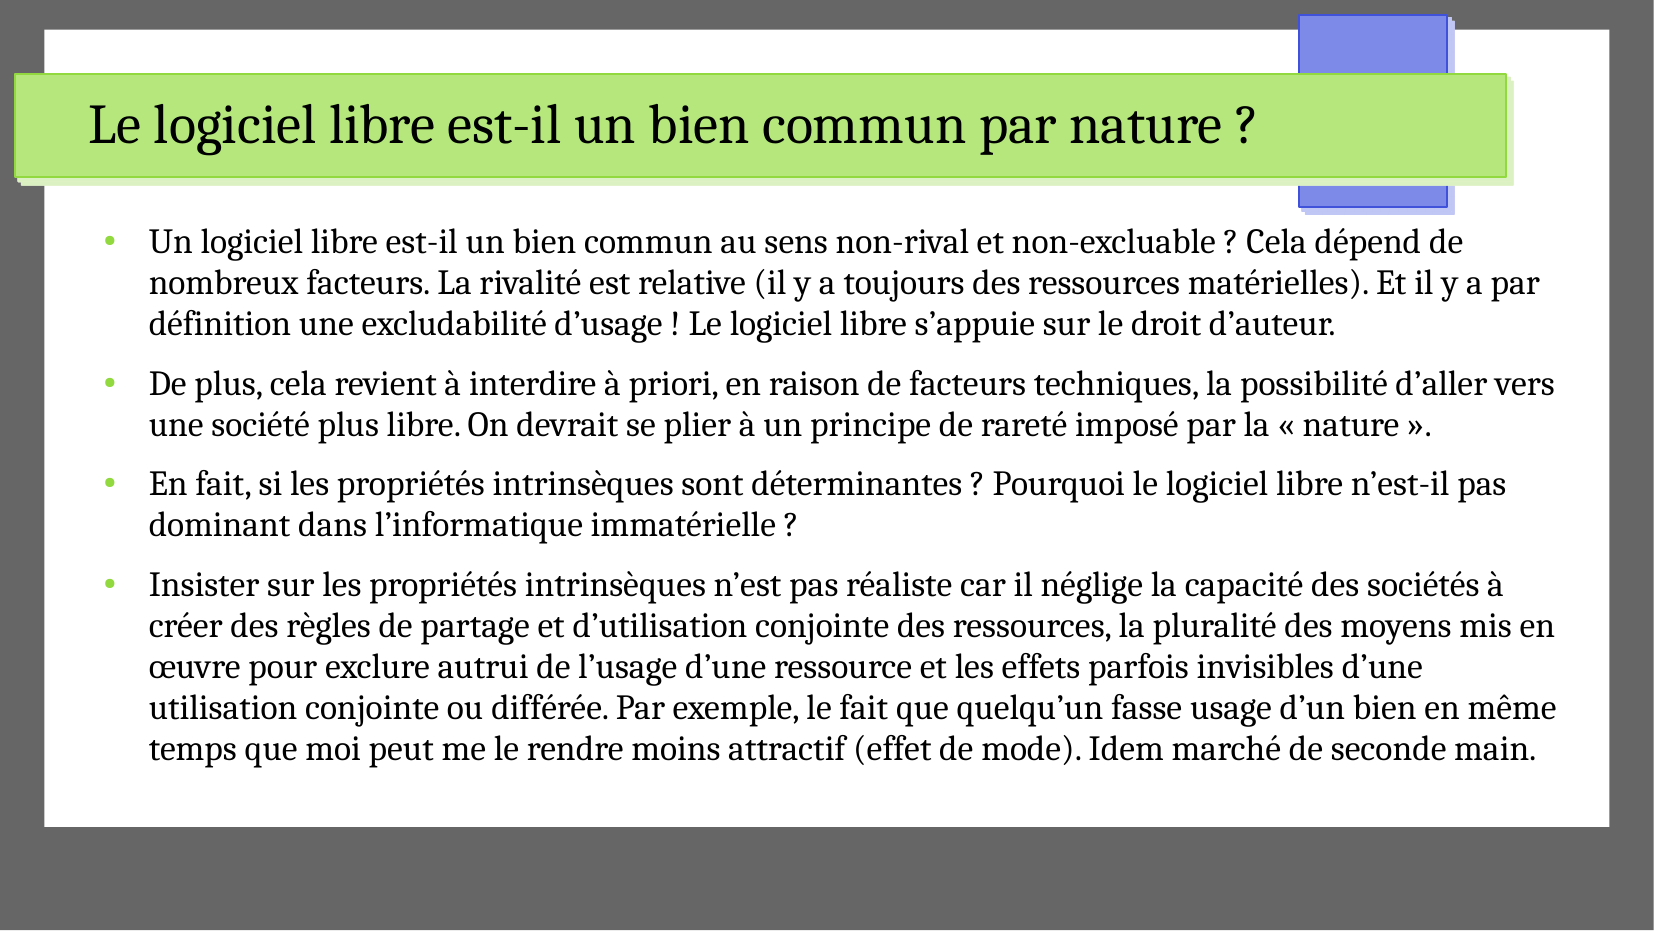

# Le logiciel libre est-il un bien commun par nature ?
Un logiciel libre est-il un bien commun au sens non-rival et non-excluable ? Cela dépend de nombreux facteurs. La rivalité est relative (il y a toujours des ressources matérielles). Et il y a par définition une excludabilité d’usage ! Le logiciel libre s’appuie sur le droit d’auteur.
De plus, cela revient à interdire à priori, en raison de facteurs techniques, la possibilité d’aller vers une société plus libre. On devrait se plier à un principe de rareté imposé par la « nature ».
En fait, si les propriétés intrinsèques sont déterminantes ? Pourquoi le logiciel libre n’est-il pas dominant dans l’informatique immatérielle ?
Insister sur les propriétés intrinsèques n’est pas réaliste car il néglige la capacité des sociétés à créer des règles de partage et d’utilisation conjointe des ressources, la pluralité des moyens mis en œuvre pour exclure autrui de l’usage d’une ressource et les effets parfois invisibles d’une utilisation conjointe ou différée. Par exemple, le fait que quelqu’un fasse usage d’un bien en même temps que moi peut me le rendre moins attractif (effet de mode). Idem marché de seconde main.